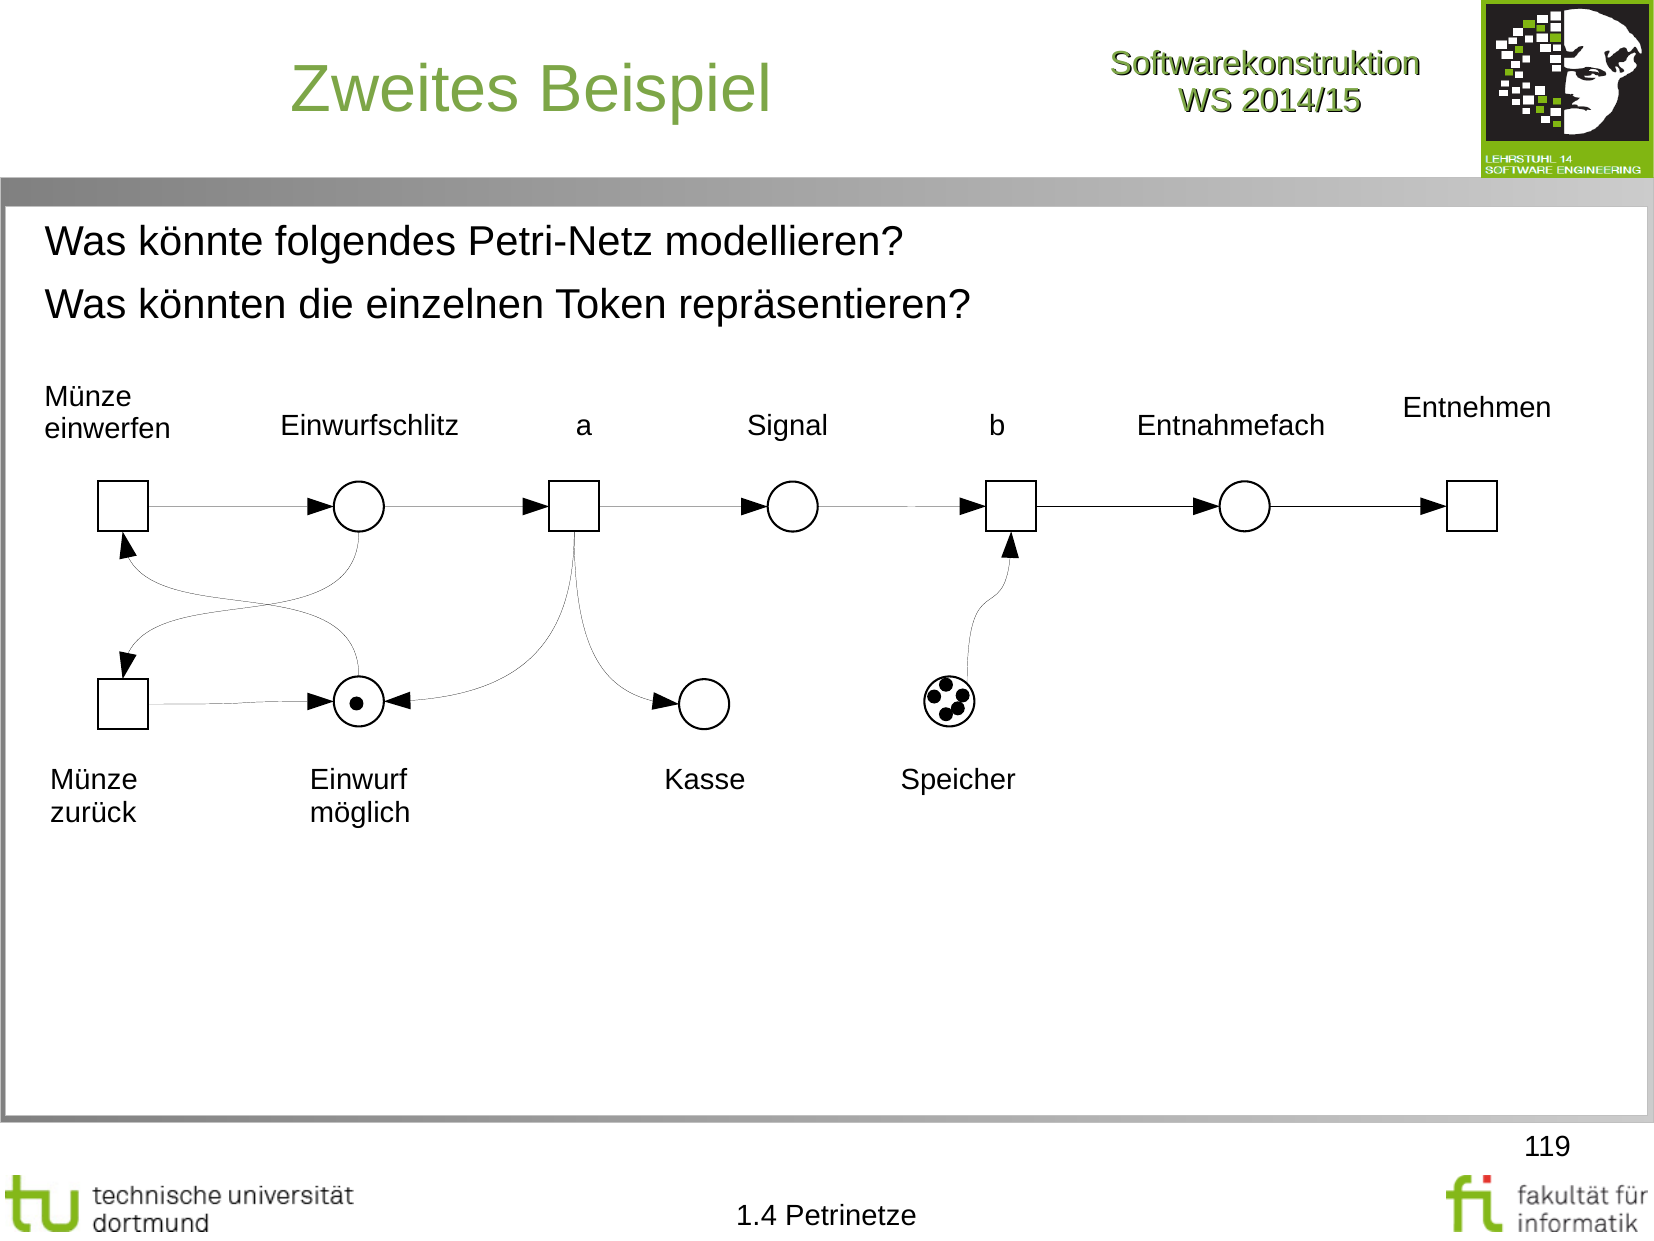

# Zweites Beispiel
Was könnte folgendes Petri-Netz modellieren?
Was könnten die einzelnen Token repräsentieren?
Münze einwerfen
Entnehmen
Einwurfschlitz
a
Signal
b
Entnahmefach
Münze zurück
Kasse
Speicher
Einwurf möglich
119
1.4 Petrinetze